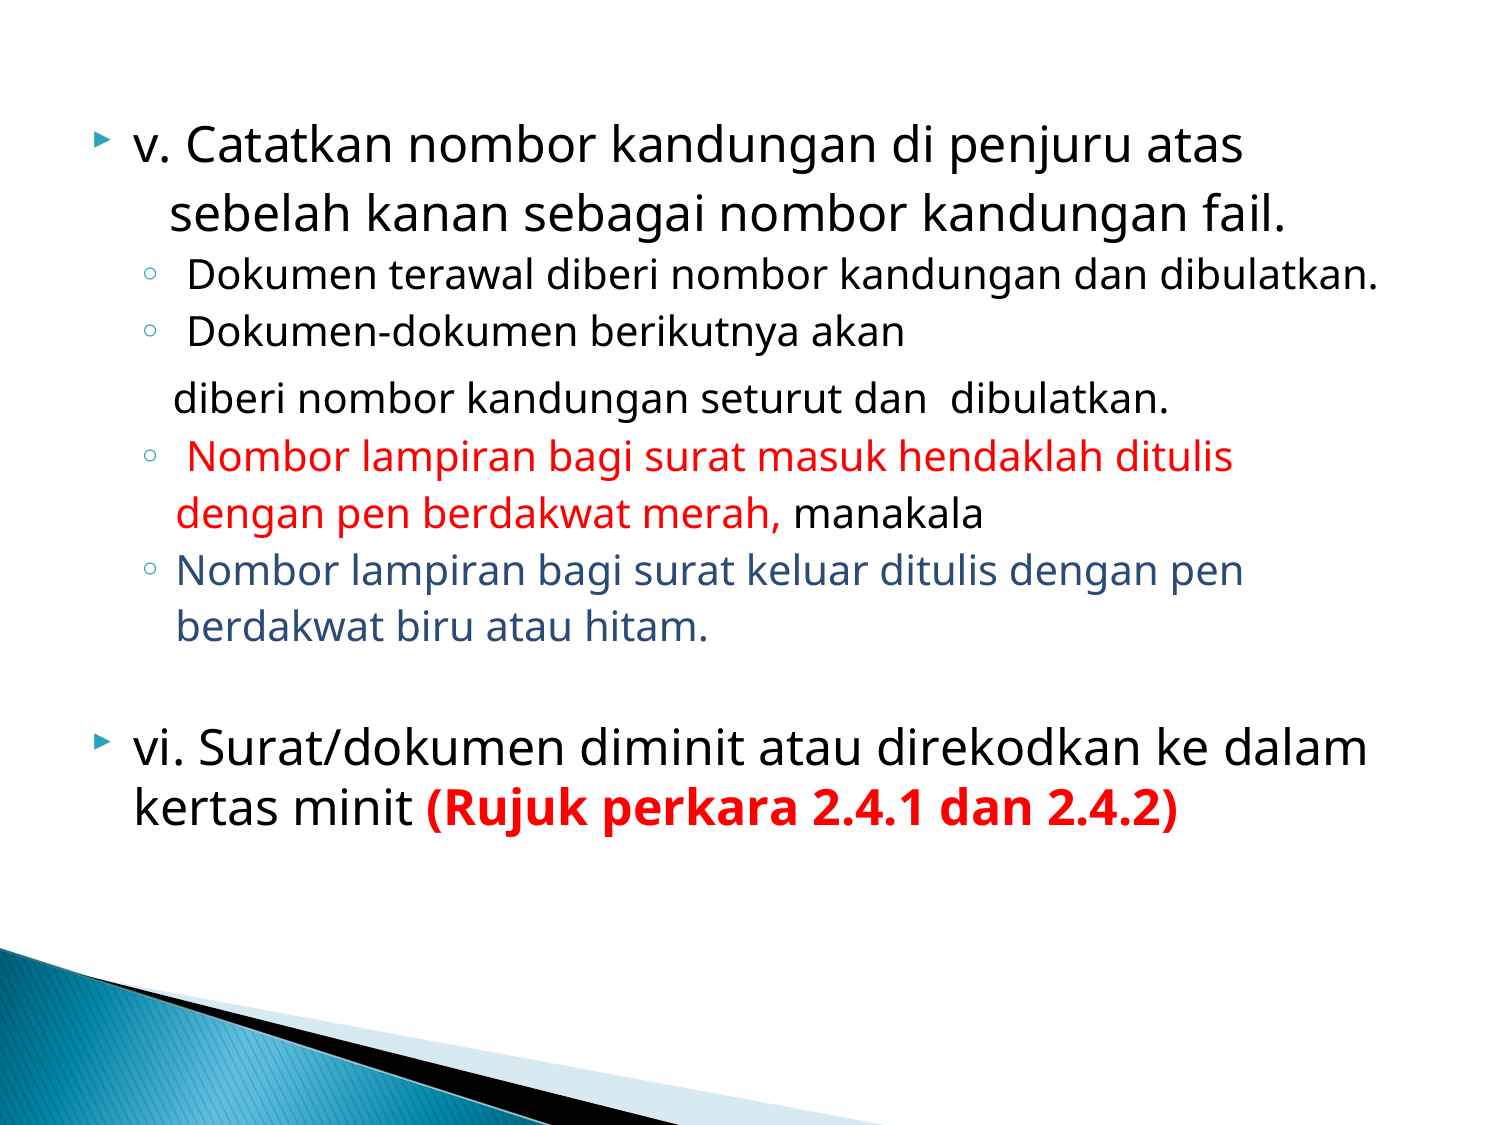

# v. Catatkan nombor kandungan di penjuru atas
 sebelah kanan sebagai nombor kandungan fail.
 Dokumen terawal diberi nombor kandungan dan dibulatkan.
 Dokumen-dokumen berikutnya akan
	 diberi nombor kandungan seturut dan dibulatkan.
 Nombor lampiran bagi surat masuk hendaklah ditulis
	dengan pen berdakwat merah, manakala
Nombor lampiran bagi surat keluar ditulis dengan pen
	berdakwat biru atau hitam.
vi. Surat/dokumen diminit atau direkodkan ke dalam kertas minit (Rujuk perkara 2.4.1 dan 2.4.2)